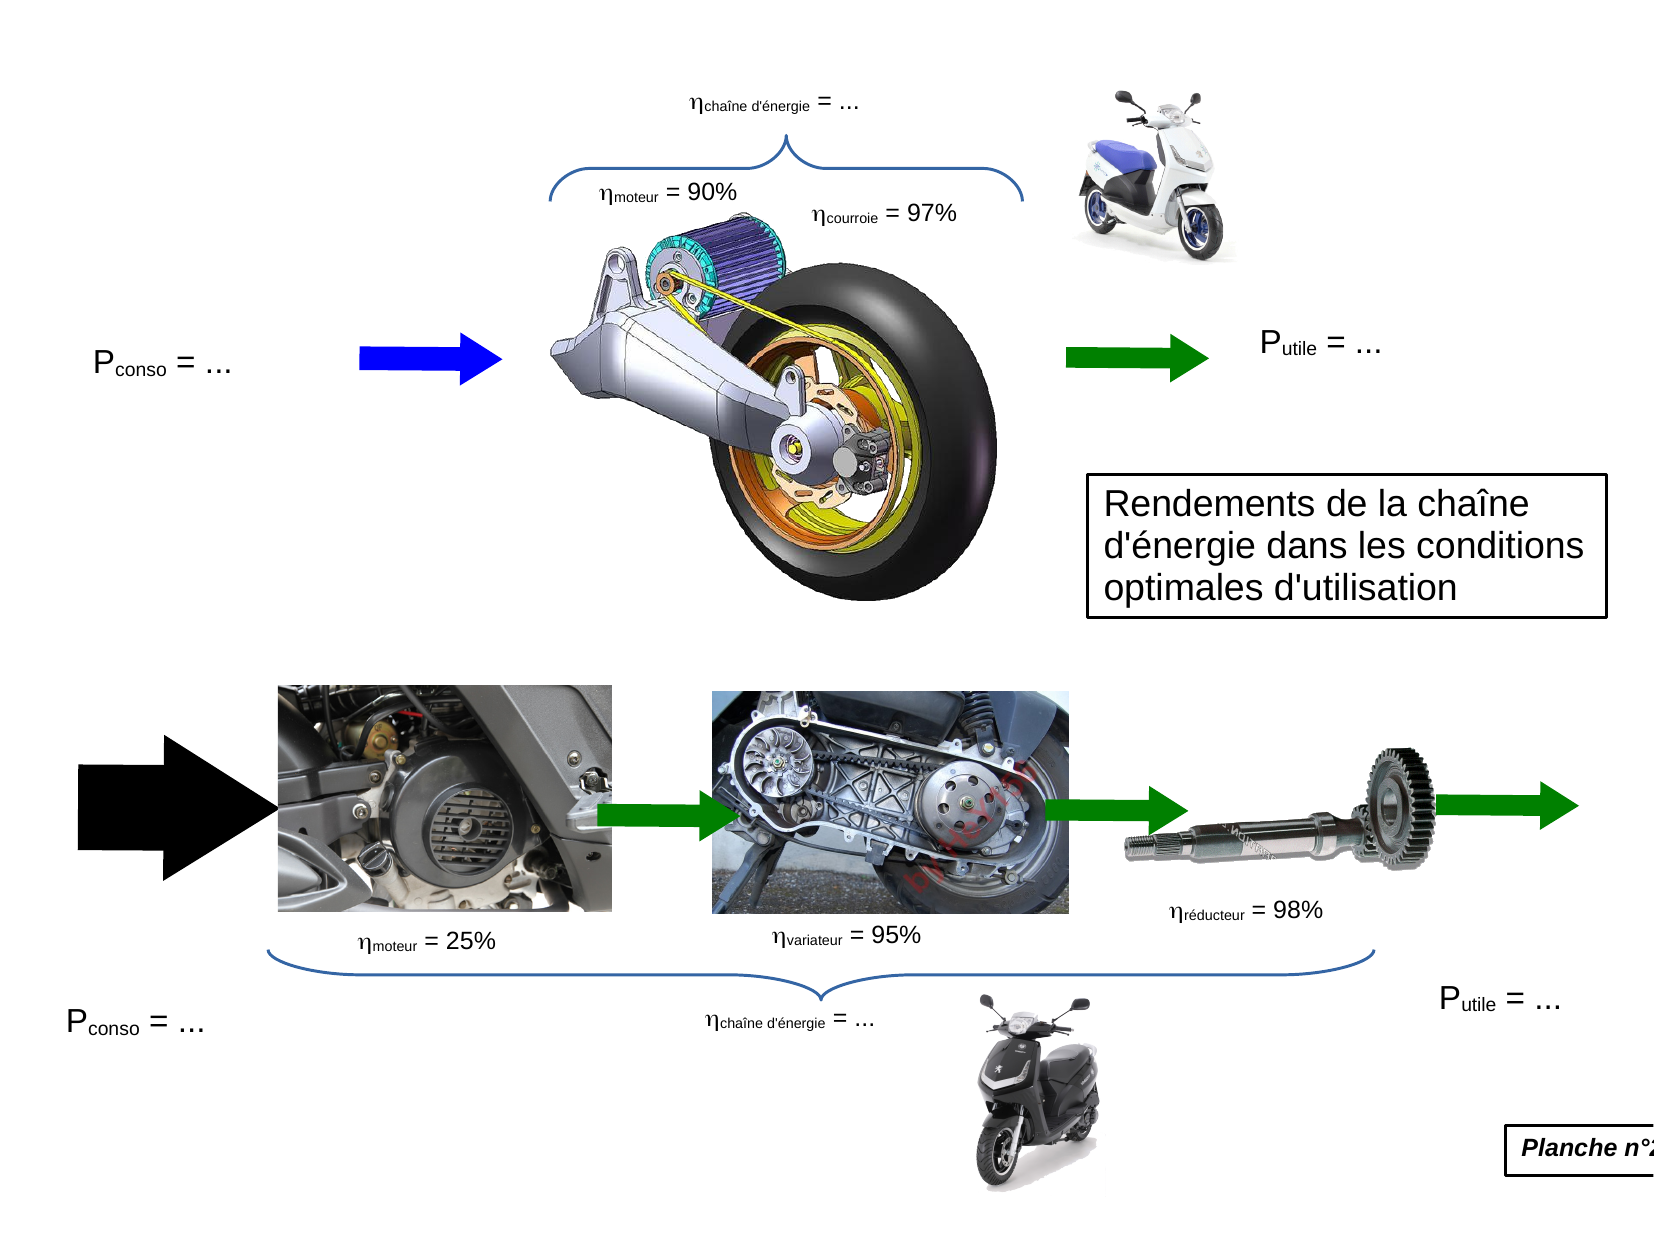

chaîne d'énergie = ...
moteur = 90%
courroie = 97%
Putile = ...
Pconso = ...
Rendements de la chaîne d'énergie dans les conditions optimales d'utilisation
réducteur = 98%
variateur = 95%
moteur = 25%
Putile = ...
Pconso = ...
chaîne d'énergie = ...
Planche n°2